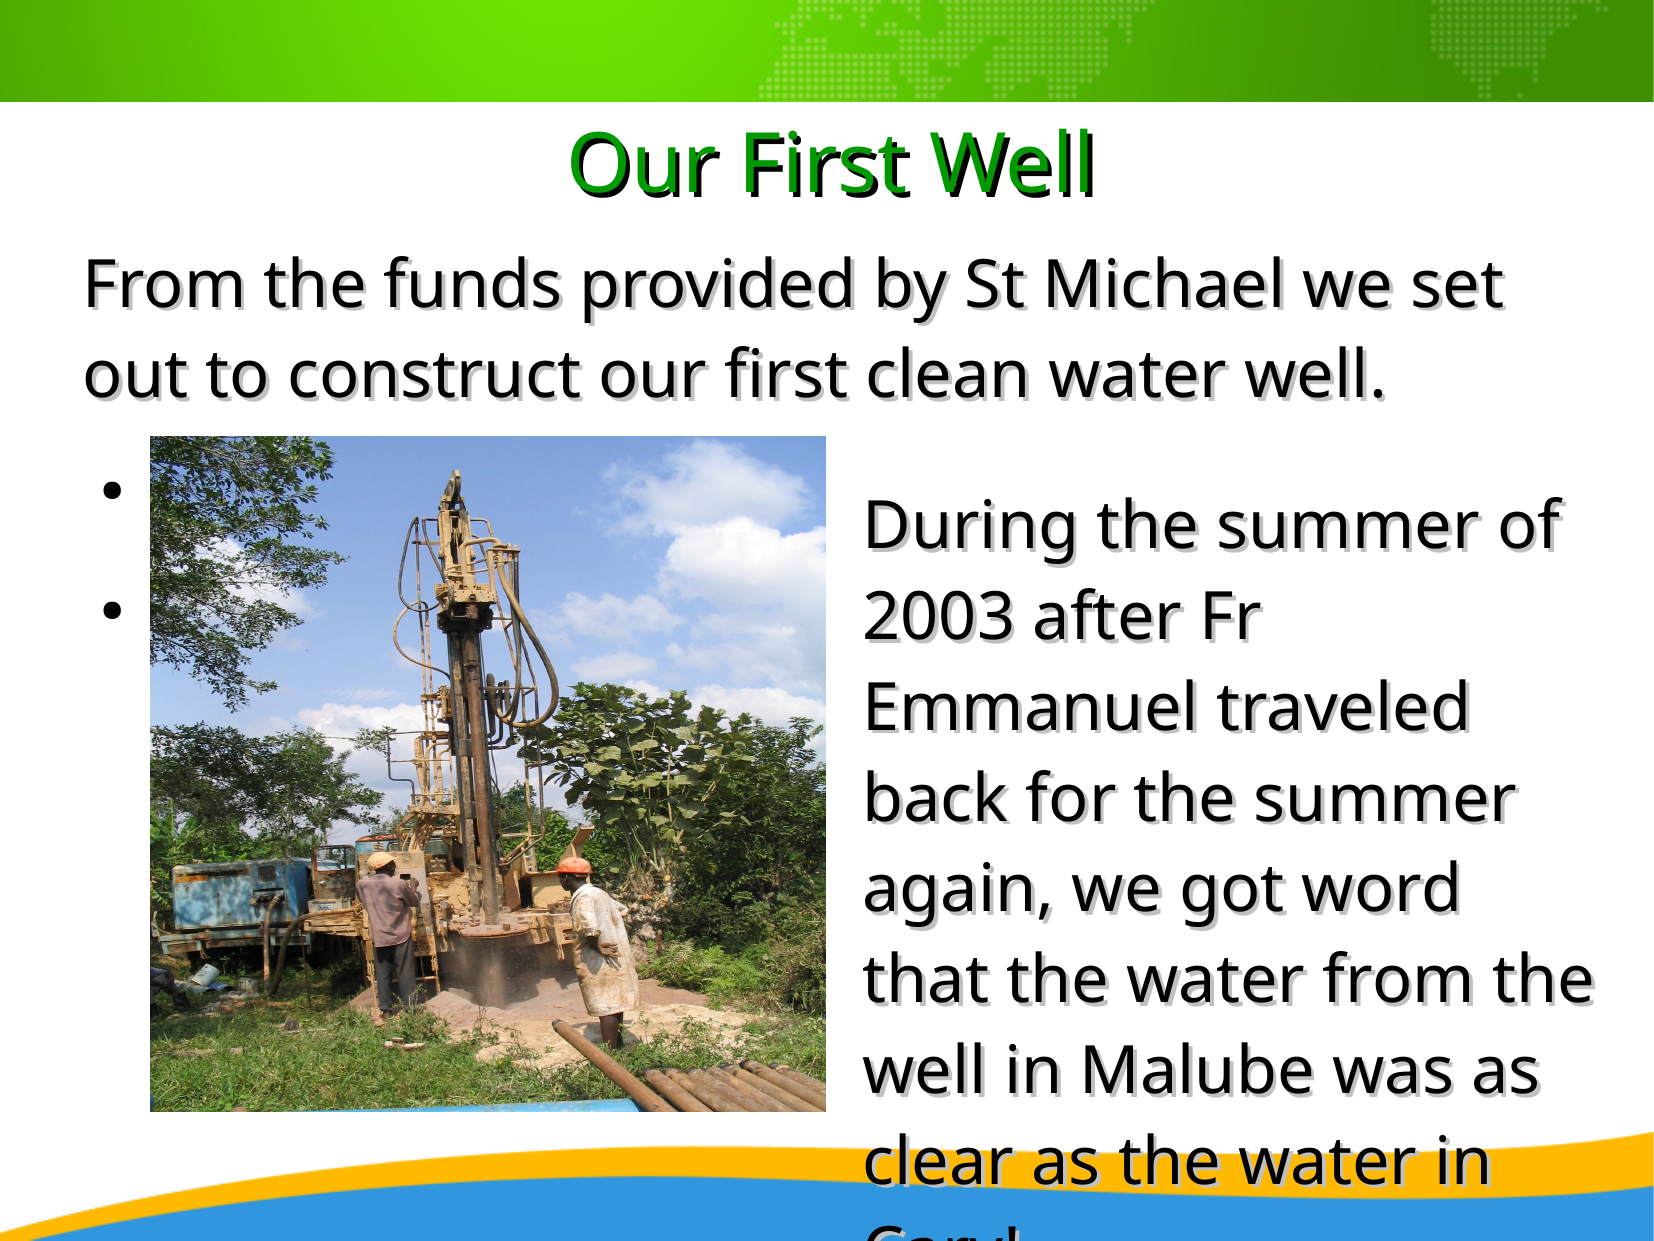

# Our First Well
From the funds provided by St Michael we set out to construct our first clean water well.
During the summer of 2003 after Fr Emmanuel traveled back for the summer again, we got word that the water from the well in Malube was as clear as the water in Cary!